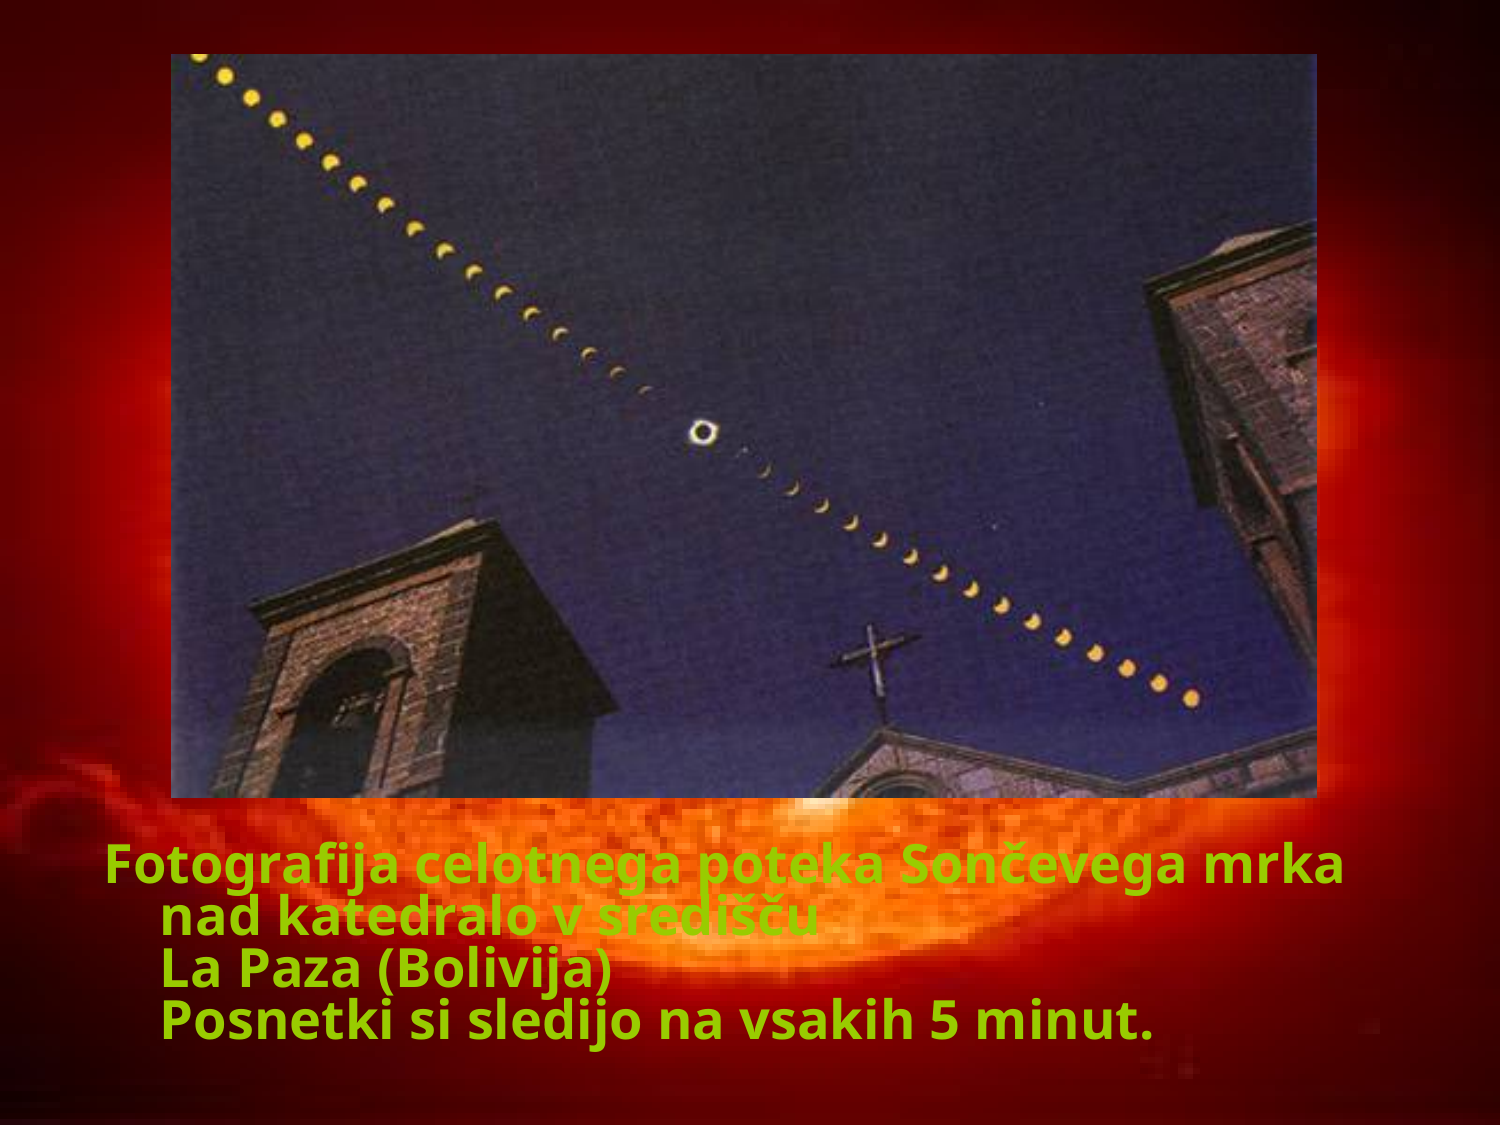

# Fotografija celotnega poteka Sončevega mrka nad katedralo v središču La Paza (Bolivija) Posnetki si sledijo na vsakih 5 minut.